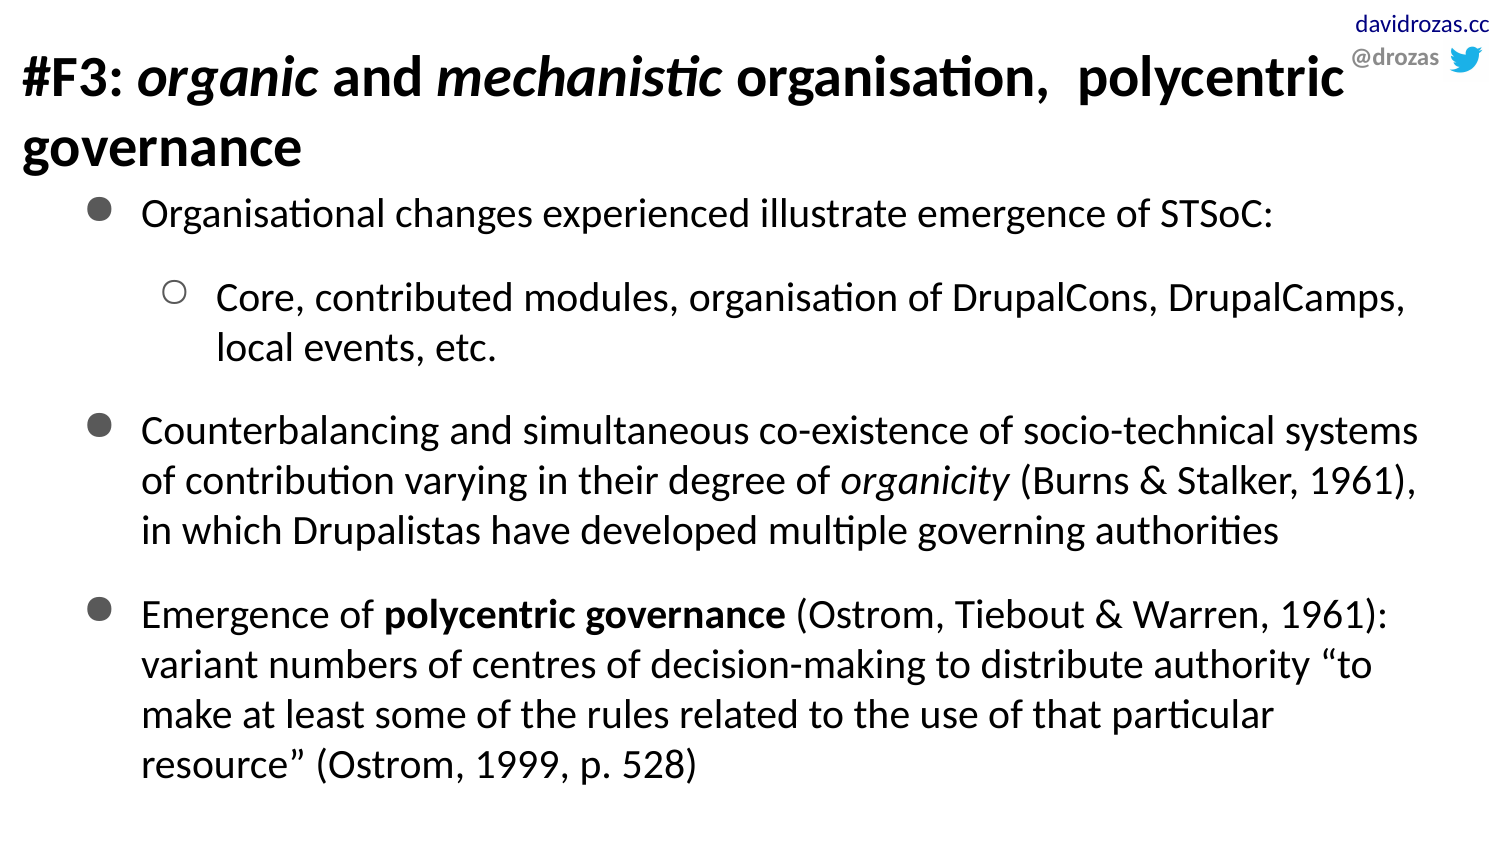

davidrozas.cc
@drozas
# #F3: organic and mechanistic organisation, polycentric governance
Organisational changes experienced illustrate emergence of STSoC:
Core, contributed modules, organisation of DrupalCons, DrupalCamps, local events, etc.
Counterbalancing and simultaneous co-existence of socio-technical systems of contribution varying in their degree of organicity (Burns & Stalker, 1961), in which Drupalistas have developed multiple governing authorities
Emergence of polycentric governance (Ostrom, Tiebout & Warren, 1961): variant numbers of centres of decision-making to distribute authority “to make at least some of the rules related to the use of that particular resource” (Ostrom, 1999, p. 528)